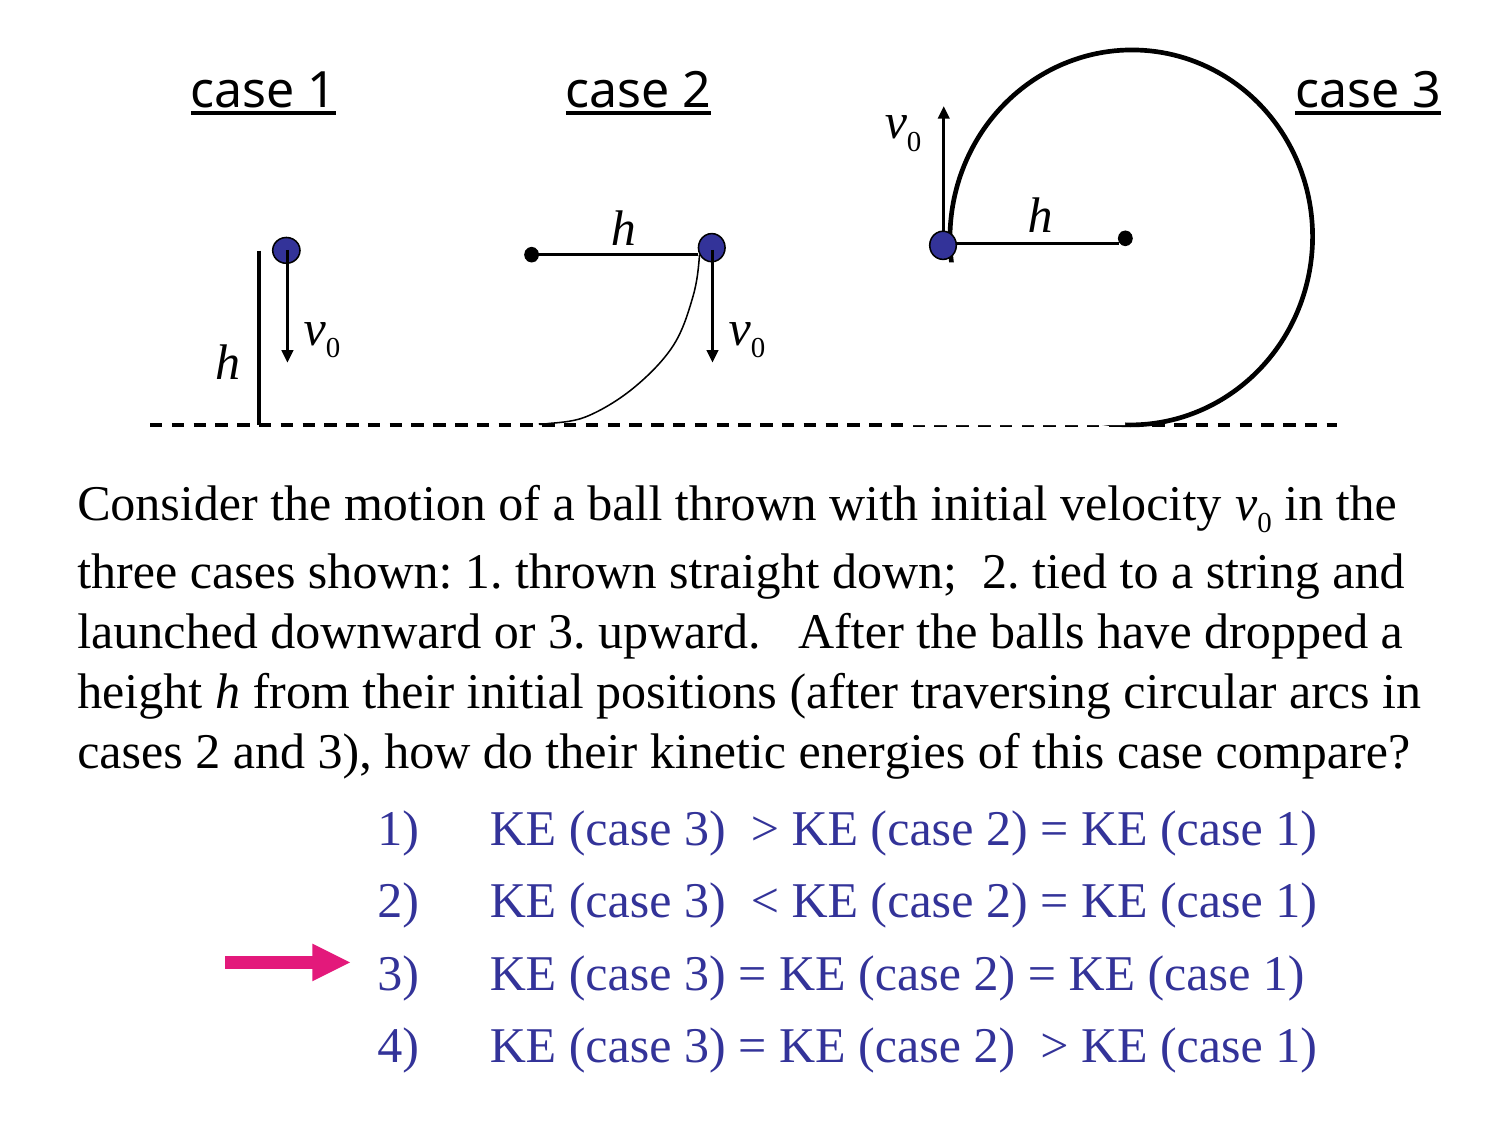

v0
case 1
case 2
case 3
h
h
h
v0
v0
Consider the motion of a ball thrown with initial velocity v0 in the three cases shown: 1. thrown straight down; 2. tied to a string and launched downward or 3. upward. After the balls have dropped a height h from their initial positions (after traversing circular arcs in cases 2 and 3), how do their kinetic energies of this case compare?
 KE (case 3) > KE (case 2) = KE (case 1)
 KE (case 3) < KE (case 2) = KE (case 1)
 KE (case 3) = KE (case 2) = KE (case 1)
 KE (case 3) = KE (case 2) > KE (case 1)